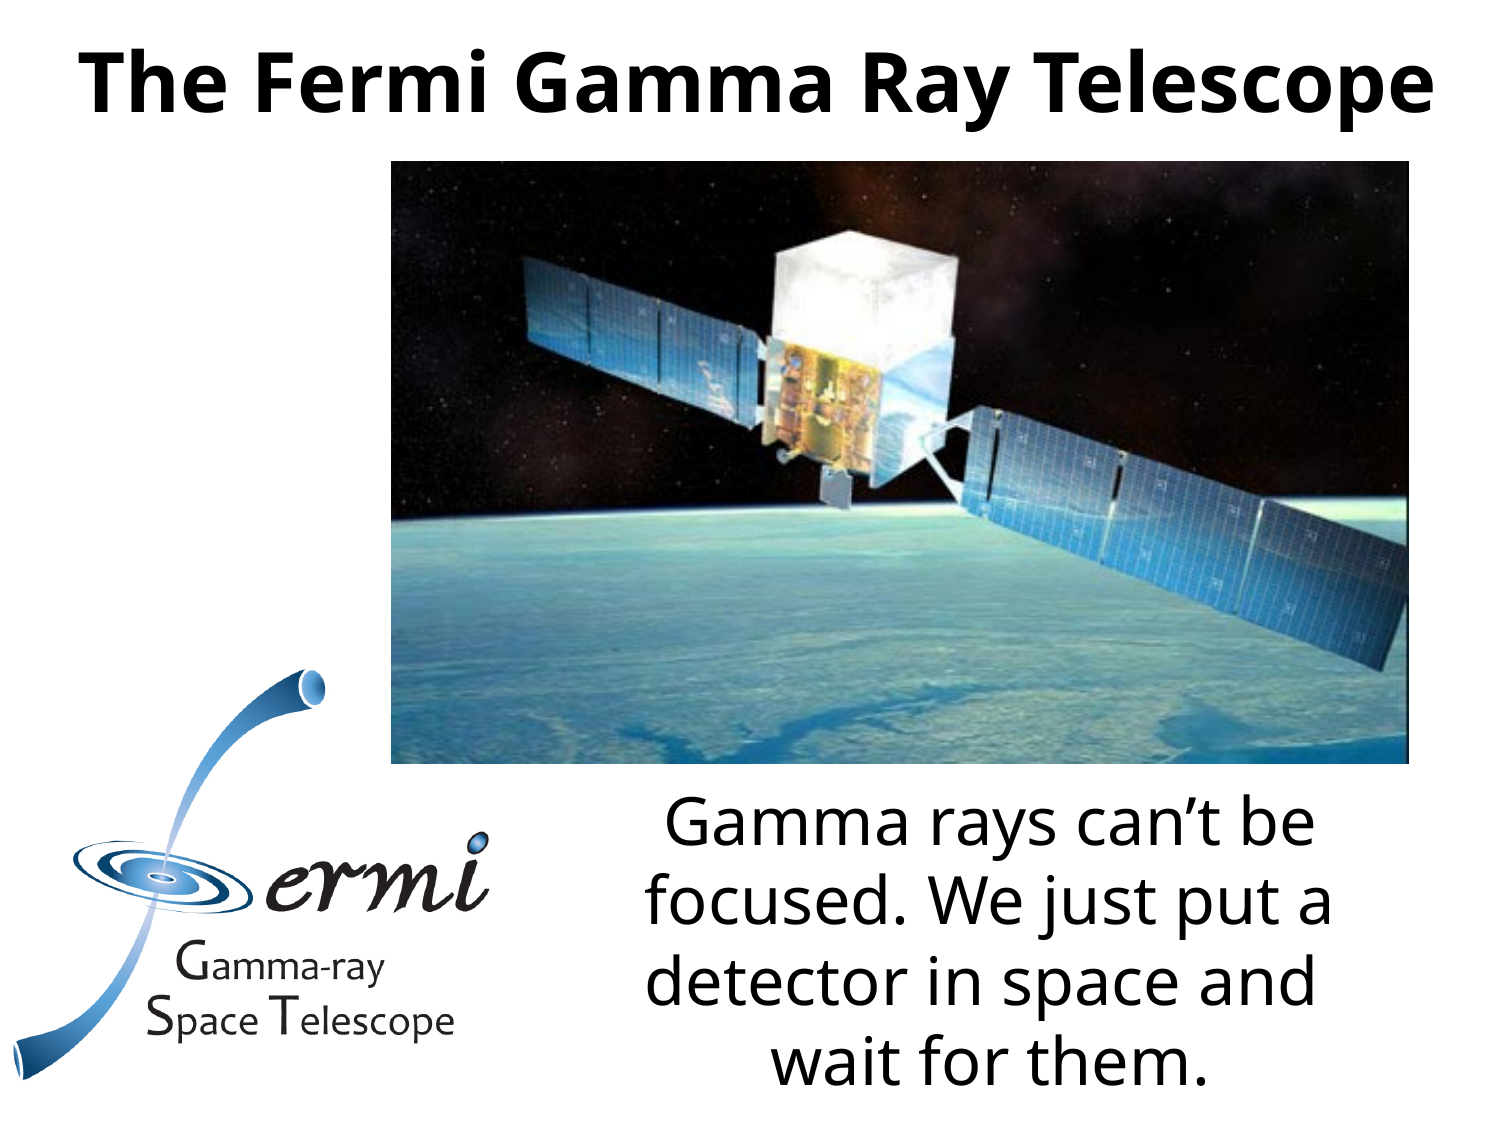

# The Fermi Gamma Ray Telescope
Gamma rays can’t be focused. We just put a detector in space and
wait for them.